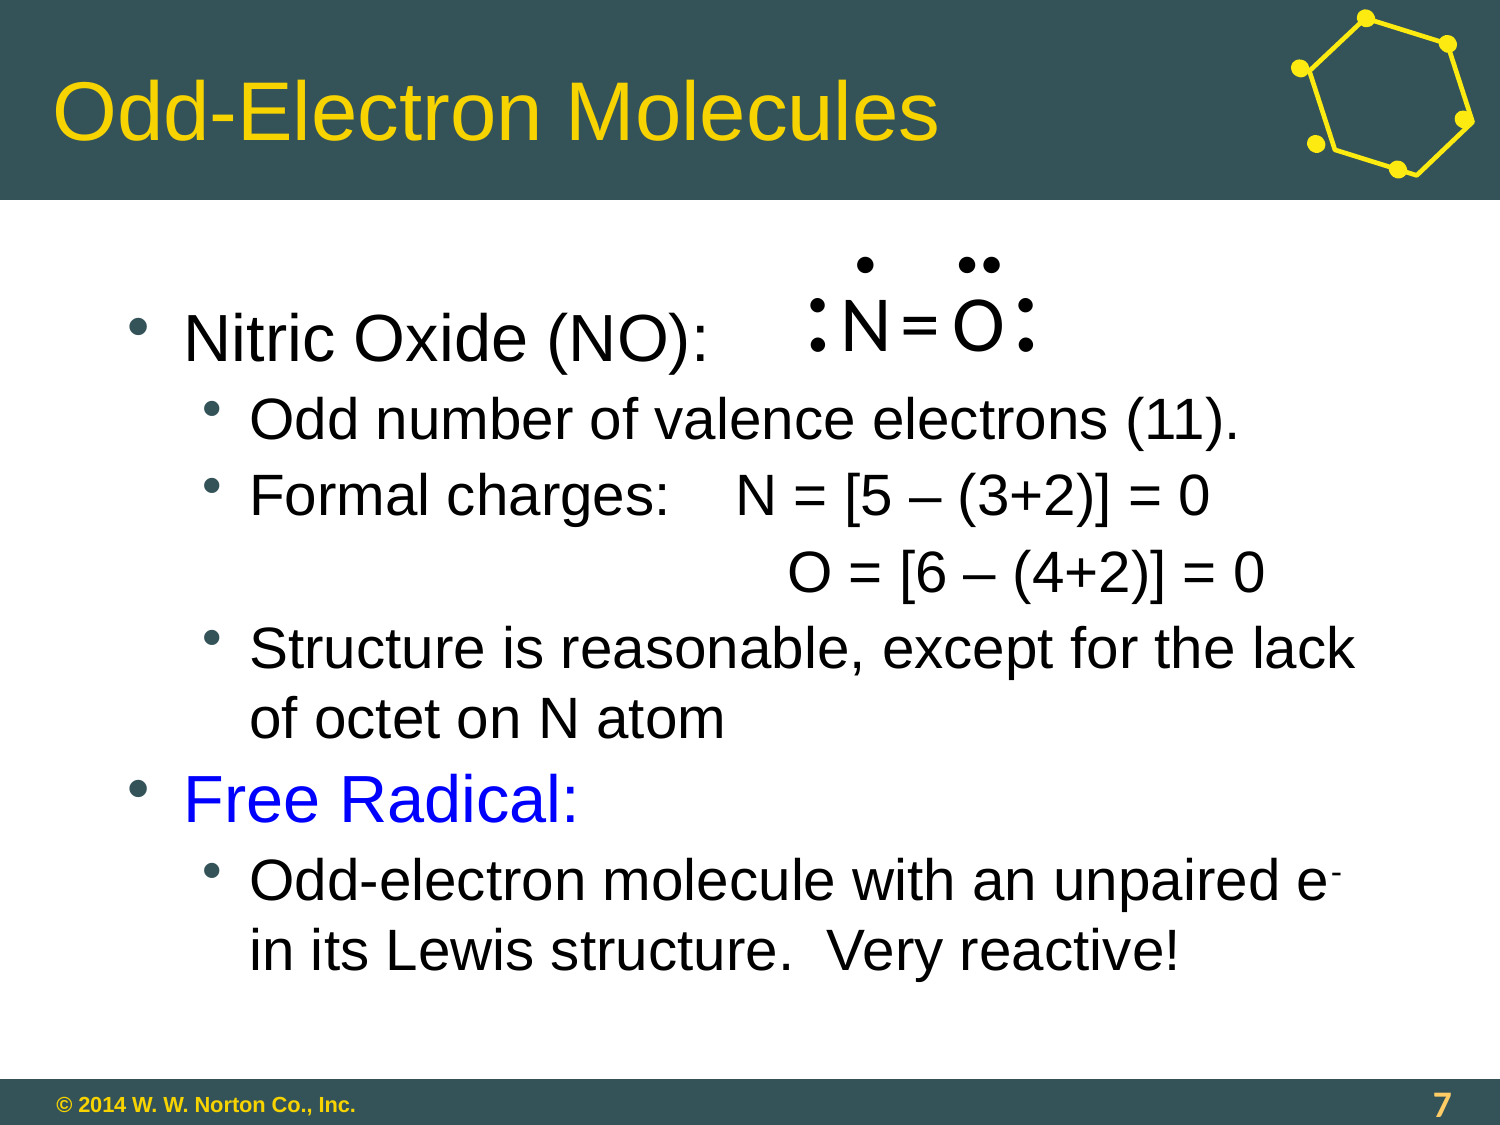

Odd-Electron Molecules
# Nitric Oxide (NO):
Odd number of valence electrons (11).
Formal charges: N = [5 – (3+2)] = 0
 O = [6 – (4+2)] = 0
Structure is reasonable, except for the lack of octet on N atom
Free Radical:
Odd-electron molecule with an unpaired e- in its Lewis structure. Very reactive!